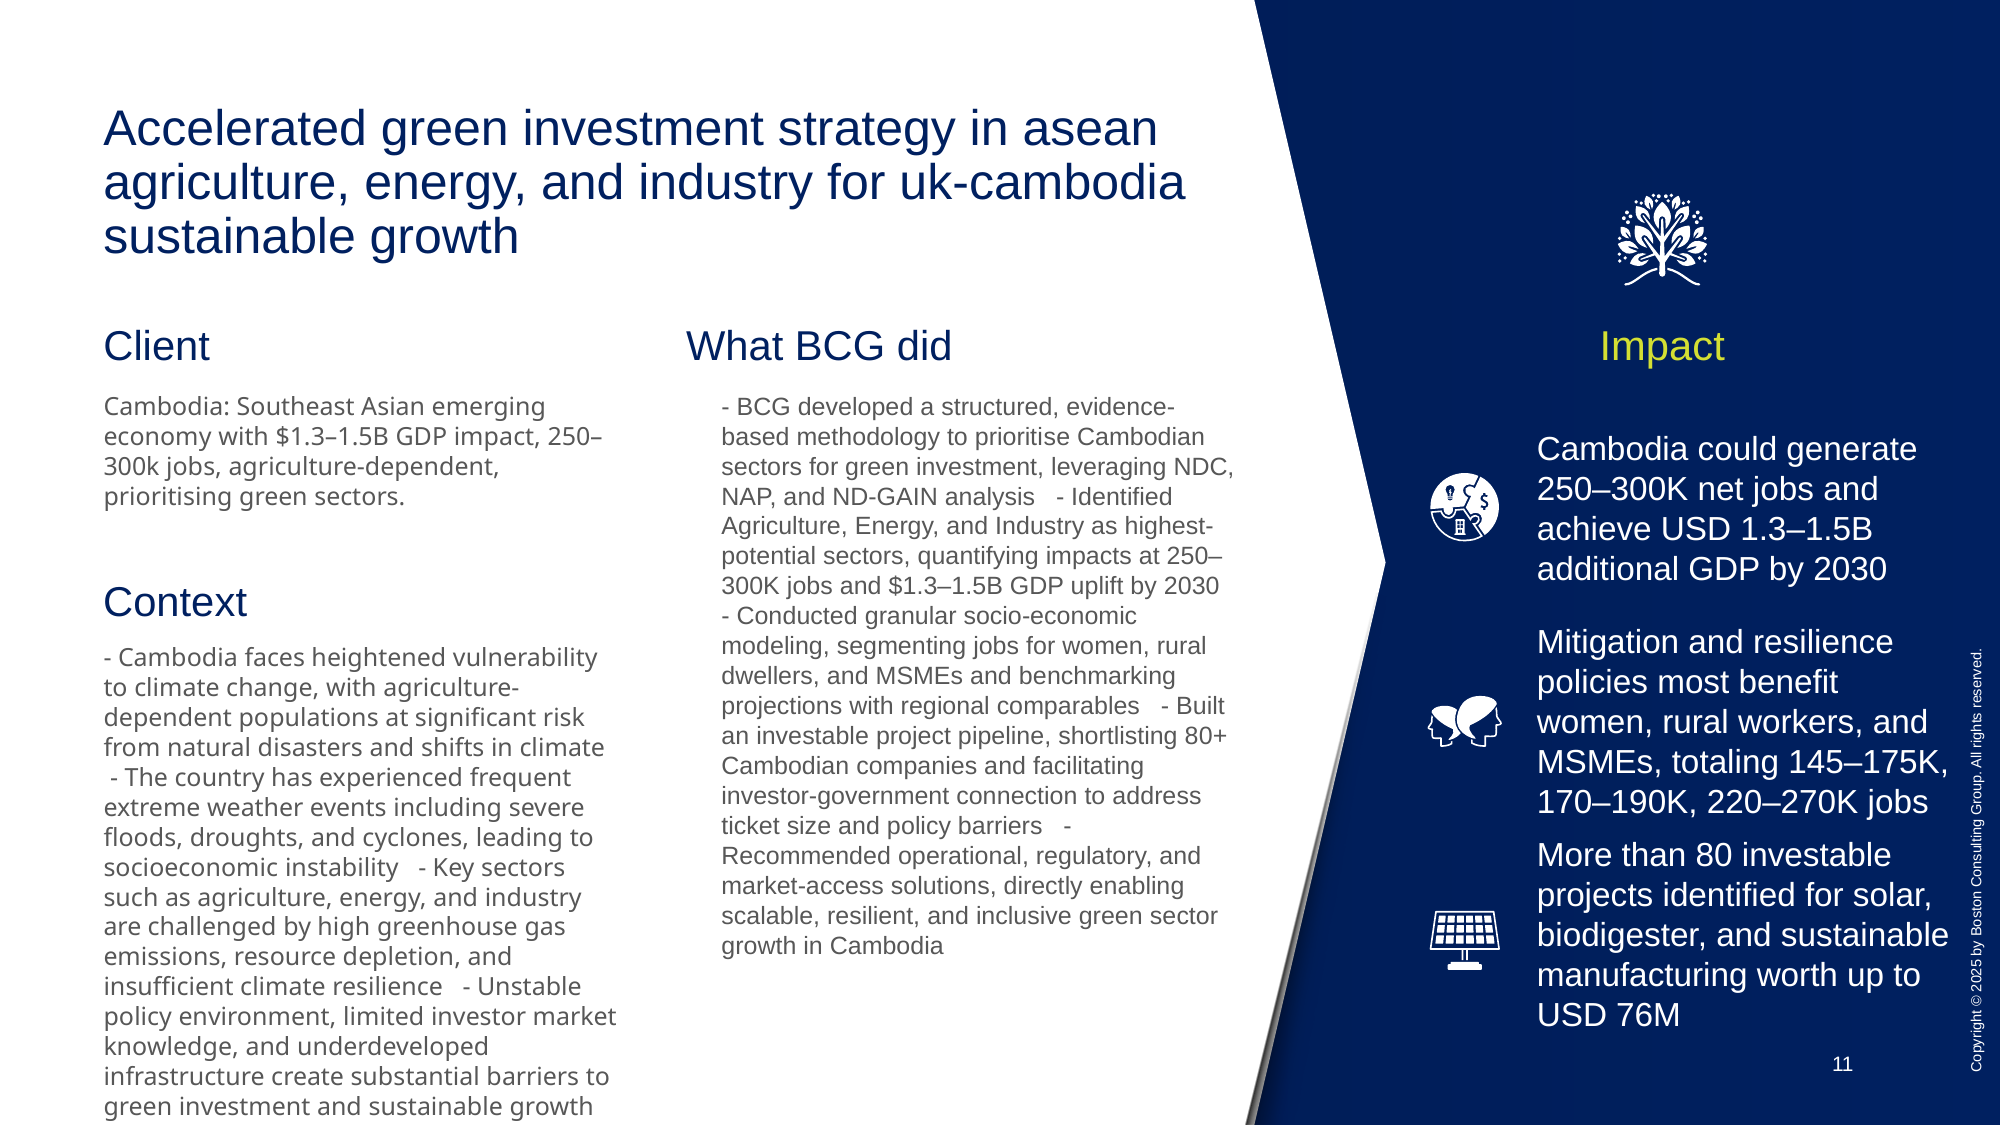

# Accelerated green investment strategy in asean agriculture, energy, and industry for uk-cambodia sustainable growth
Client
What BCG did
Impact
Cambodia: Southeast Asian emerging economy with $1.3–1.5B GDP impact, 250–300k jobs, agriculture-dependent, prioritising green sectors.
- BCG developed a structured, evidence-based methodology to prioritise Cambodian sectors for green investment, leveraging NDC, NAP, and ND-GAIN analysis - Identified Agriculture, Energy, and Industry as highest-potential sectors, quantifying impacts at 250–300K jobs and $1.3–1.5B GDP uplift by 2030 - Conducted granular socio-economic modeling, segmenting jobs for women, rural dwellers, and MSMEs and benchmarking projections with regional comparables - Built an investable project pipeline, shortlisting 80+ Cambodian companies and facilitating investor-government connection to address ticket size and policy barriers - Recommended operational, regulatory, and market-access solutions, directly enabling scalable, resilient, and inclusive green sector growth in Cambodia
Cambodia could generate 250–300K net jobs and achieve USD 1.3–1.5B additional GDP by 2030
Context
Mitigation and resilience policies most benefit women, rural workers, and MSMEs, totaling 145–175K, 170–190K, 220–270K jobs
- Cambodia faces heightened vulnerability to climate change, with agriculture-dependent populations at significant risk from natural disasters and shifts in climate - The country has experienced frequent extreme weather events including severe floods, droughts, and cyclones, leading to socioeconomic instability - Key sectors such as agriculture, energy, and industry are challenged by high greenhouse gas emissions, resource depletion, and insufficient climate resilience - Unstable policy environment, limited investor market knowledge, and underdeveloped infrastructure create substantial barriers to green investment and sustainable growth
More than 80 investable projects identified for solar, biodigester, and sustainable manufacturing worth up to USD 76M